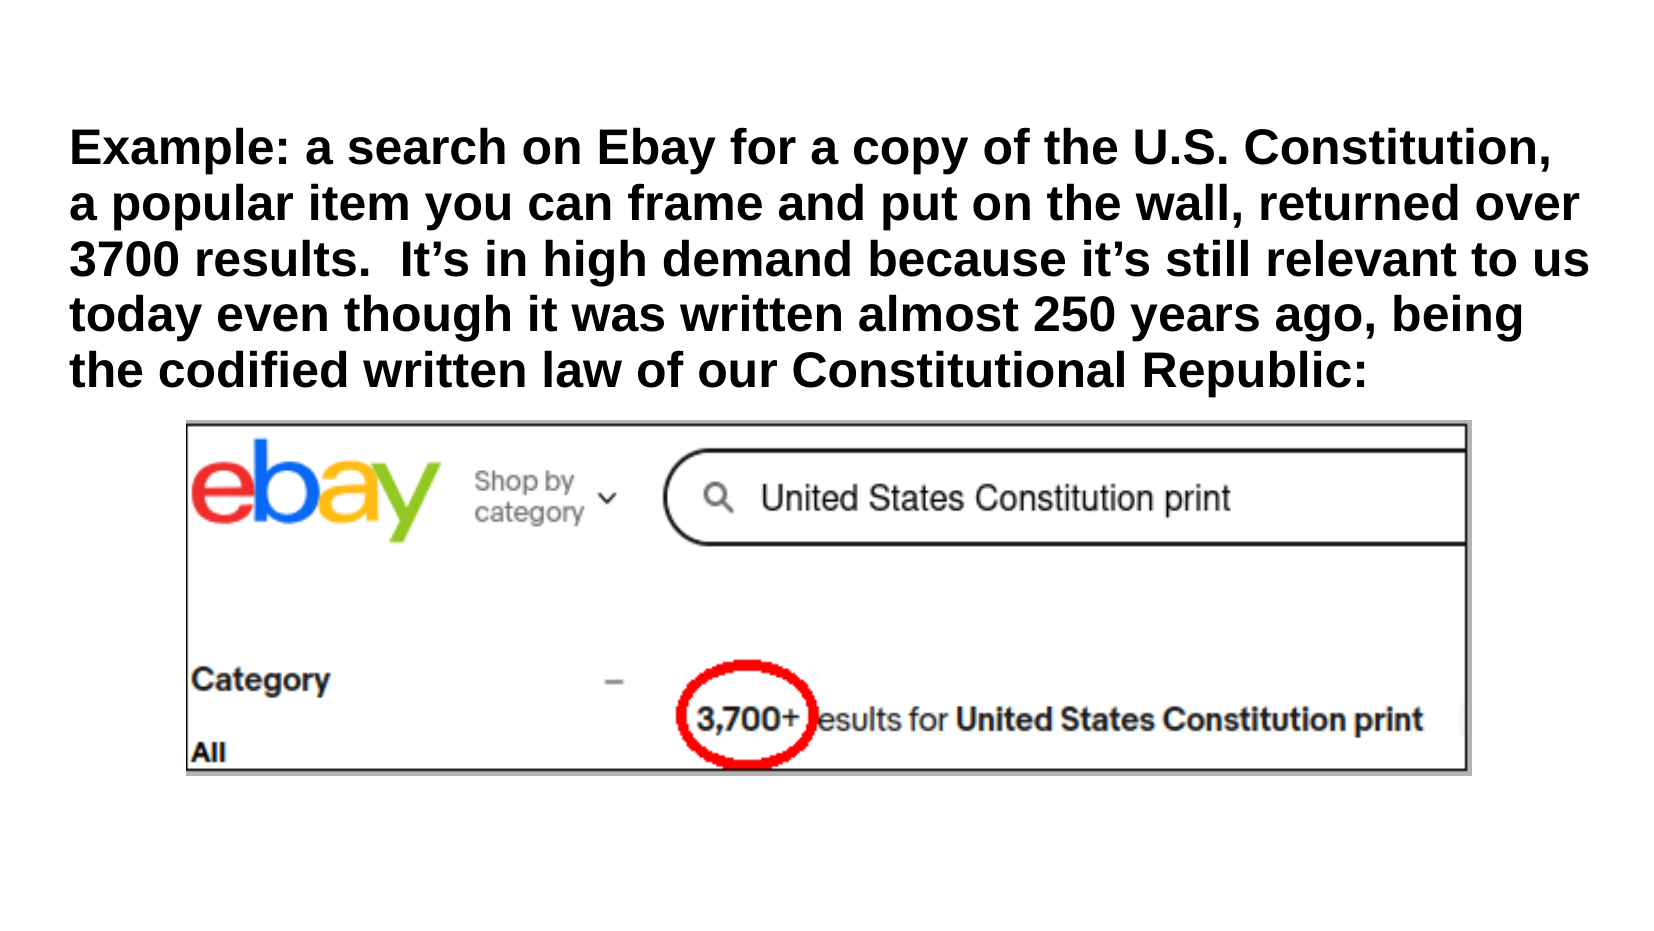

Example: a search on Ebay for a copy of the U.S. Constitution, a popular item you can frame and put on the wall, returned over 3700 results. It’s in high demand because it’s still relevant to us today even though it was written almost 250 years ago, being the codified written law of our Constitutional Republic: